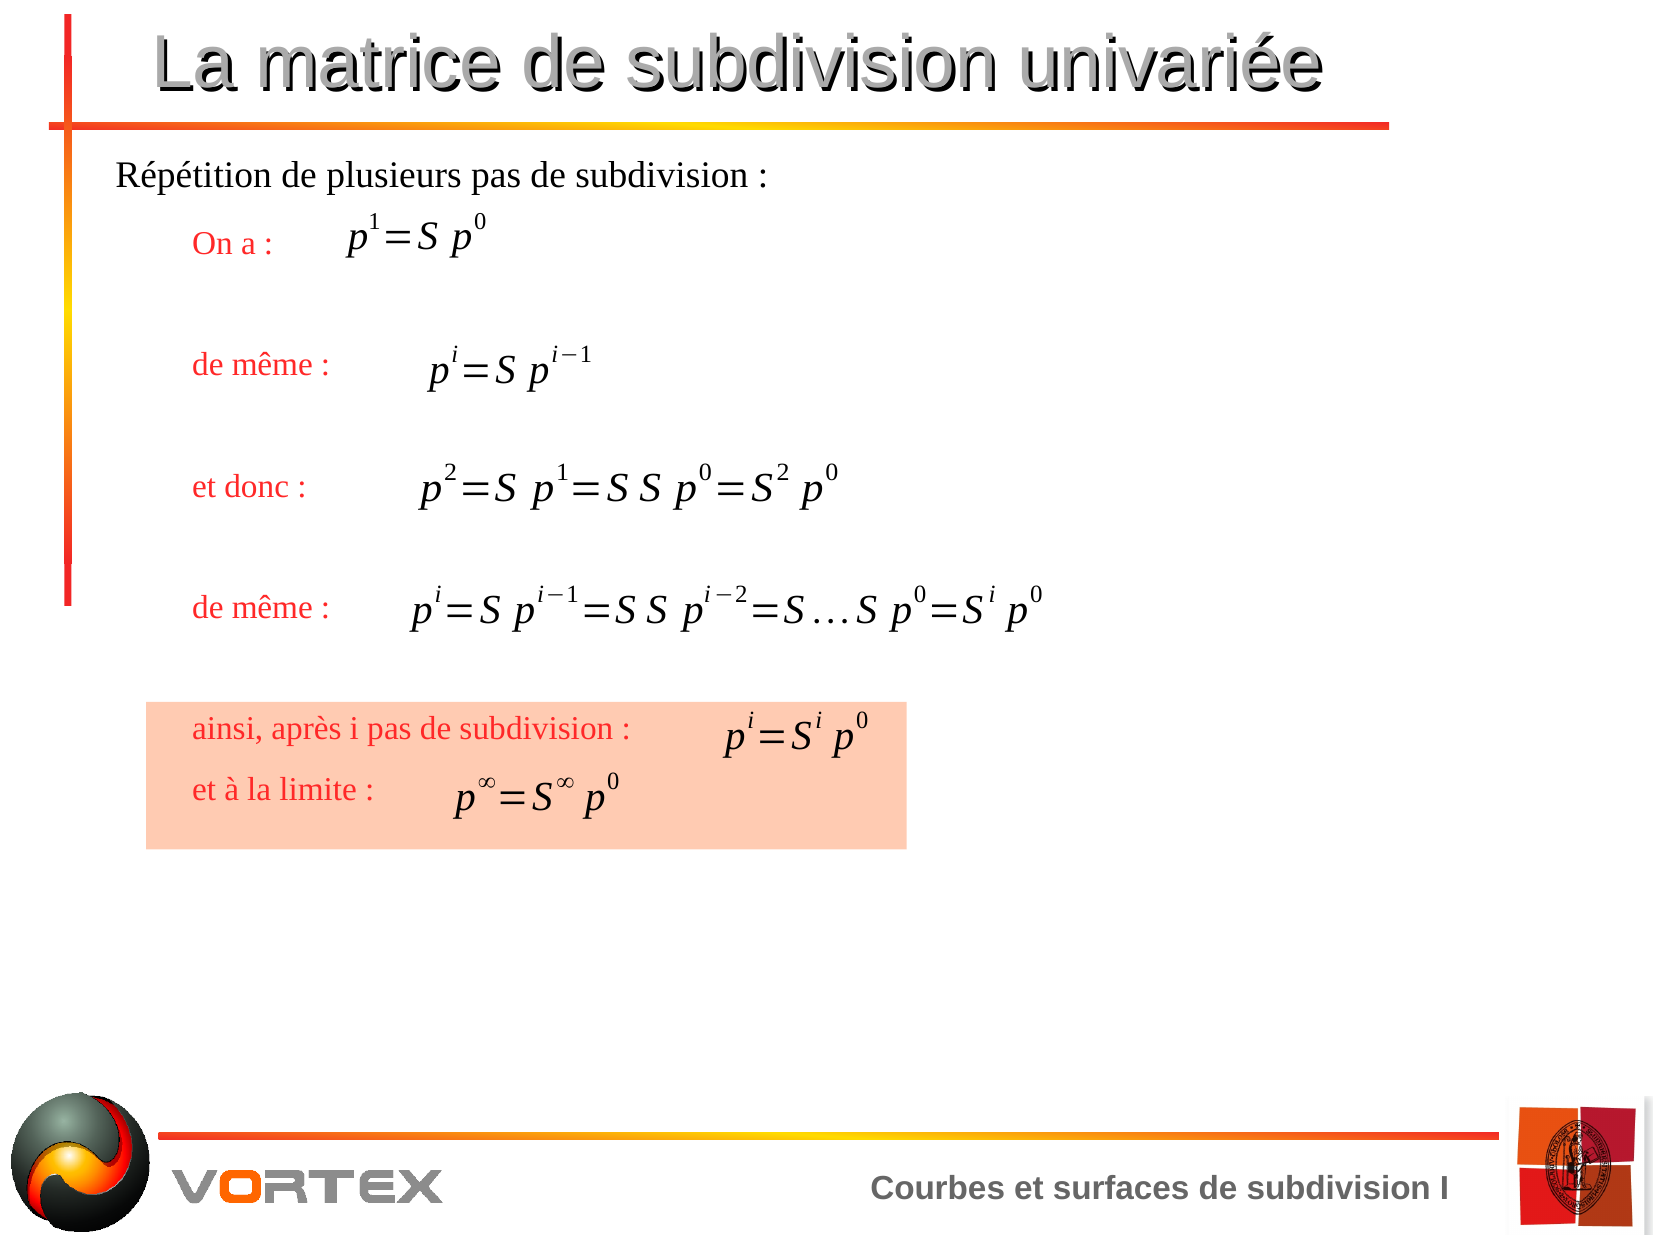

# La matrice de subdivision univariée
Répétition de plusieurs pas de subdivision :
On a :
de même :
et donc :
de même :
ainsi, après i pas de subdivision :
et à la limite :